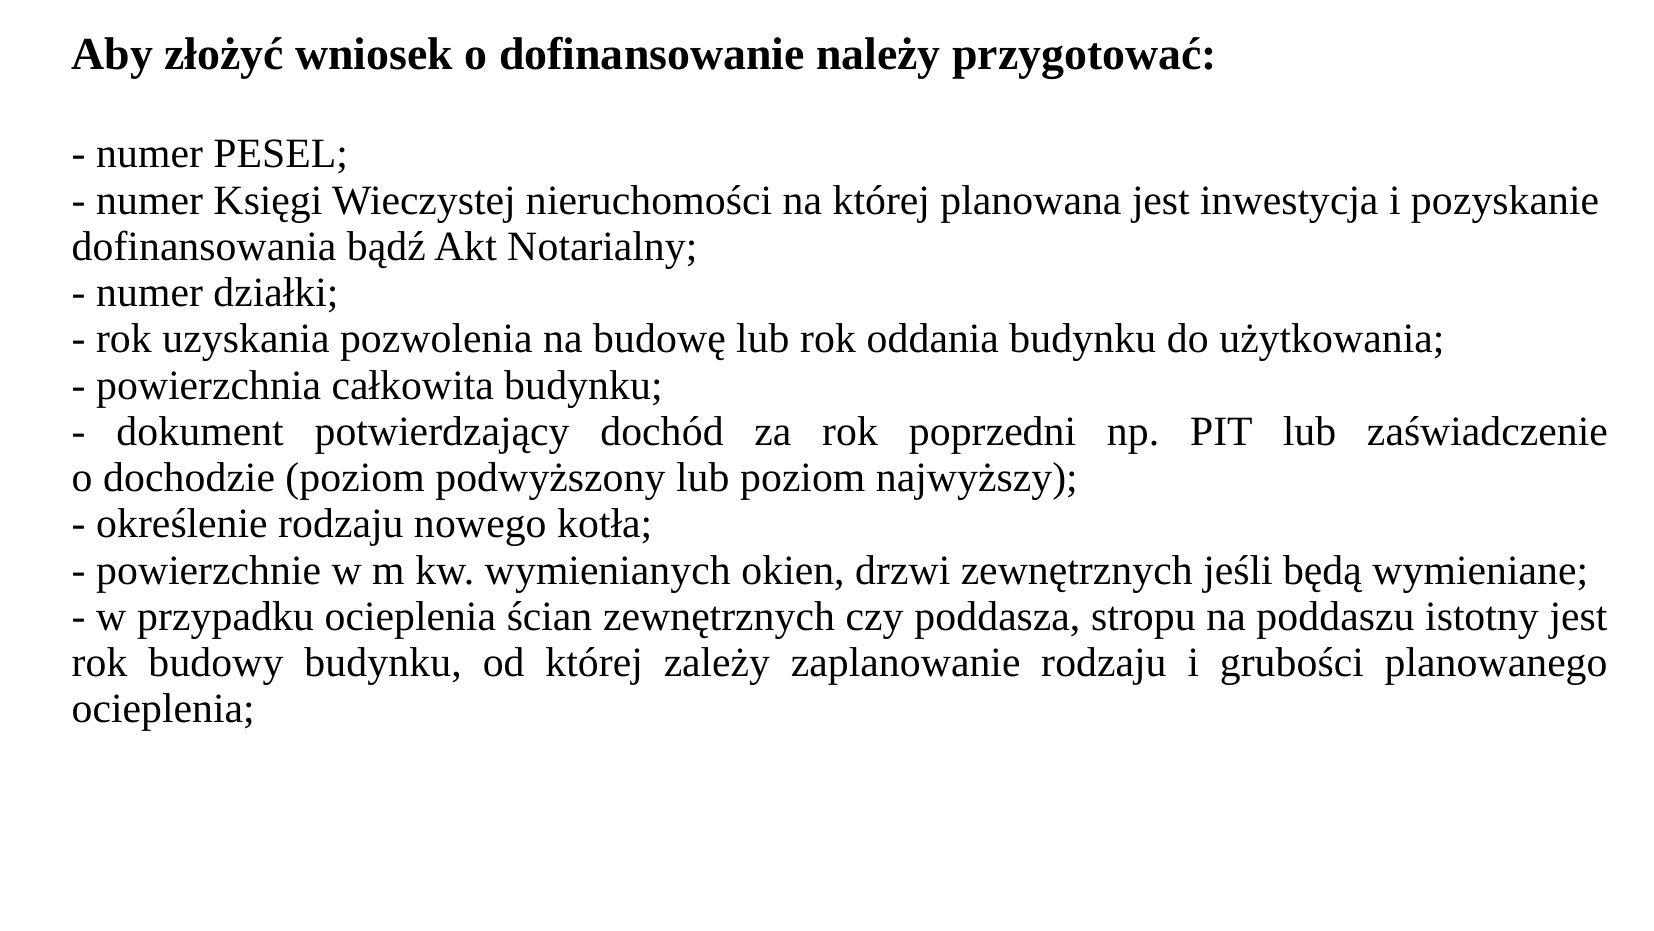

Aby złożyć wniosek o dofinansowanie należy przygotować:
- numer PESEL;
- numer Księgi Wieczystej nieruchomości na której planowana jest inwestycja i pozyskanie
dofinansowania bądź Akt Notarialny;
- numer działki;
- rok uzyskania pozwolenia na budowę lub rok oddania budynku do użytkowania;
- powierzchnia całkowita budynku;
- dokument potwierdzający dochód za rok poprzedni np. PIT lub zaświadczenie
o dochodzie (poziom podwyższony lub poziom najwyższy);
- określenie rodzaju nowego kotła;
- powierzchnie w m kw. wymienianych okien, drzwi zewnętrznych jeśli będą wymieniane;
- w przypadku ocieplenia ścian zewnętrznych czy poddasza, stropu na poddaszu istotny jest rok budowy budynku, od której zależy zaplanowanie rodzaju i grubości planowanego ocieplenia;